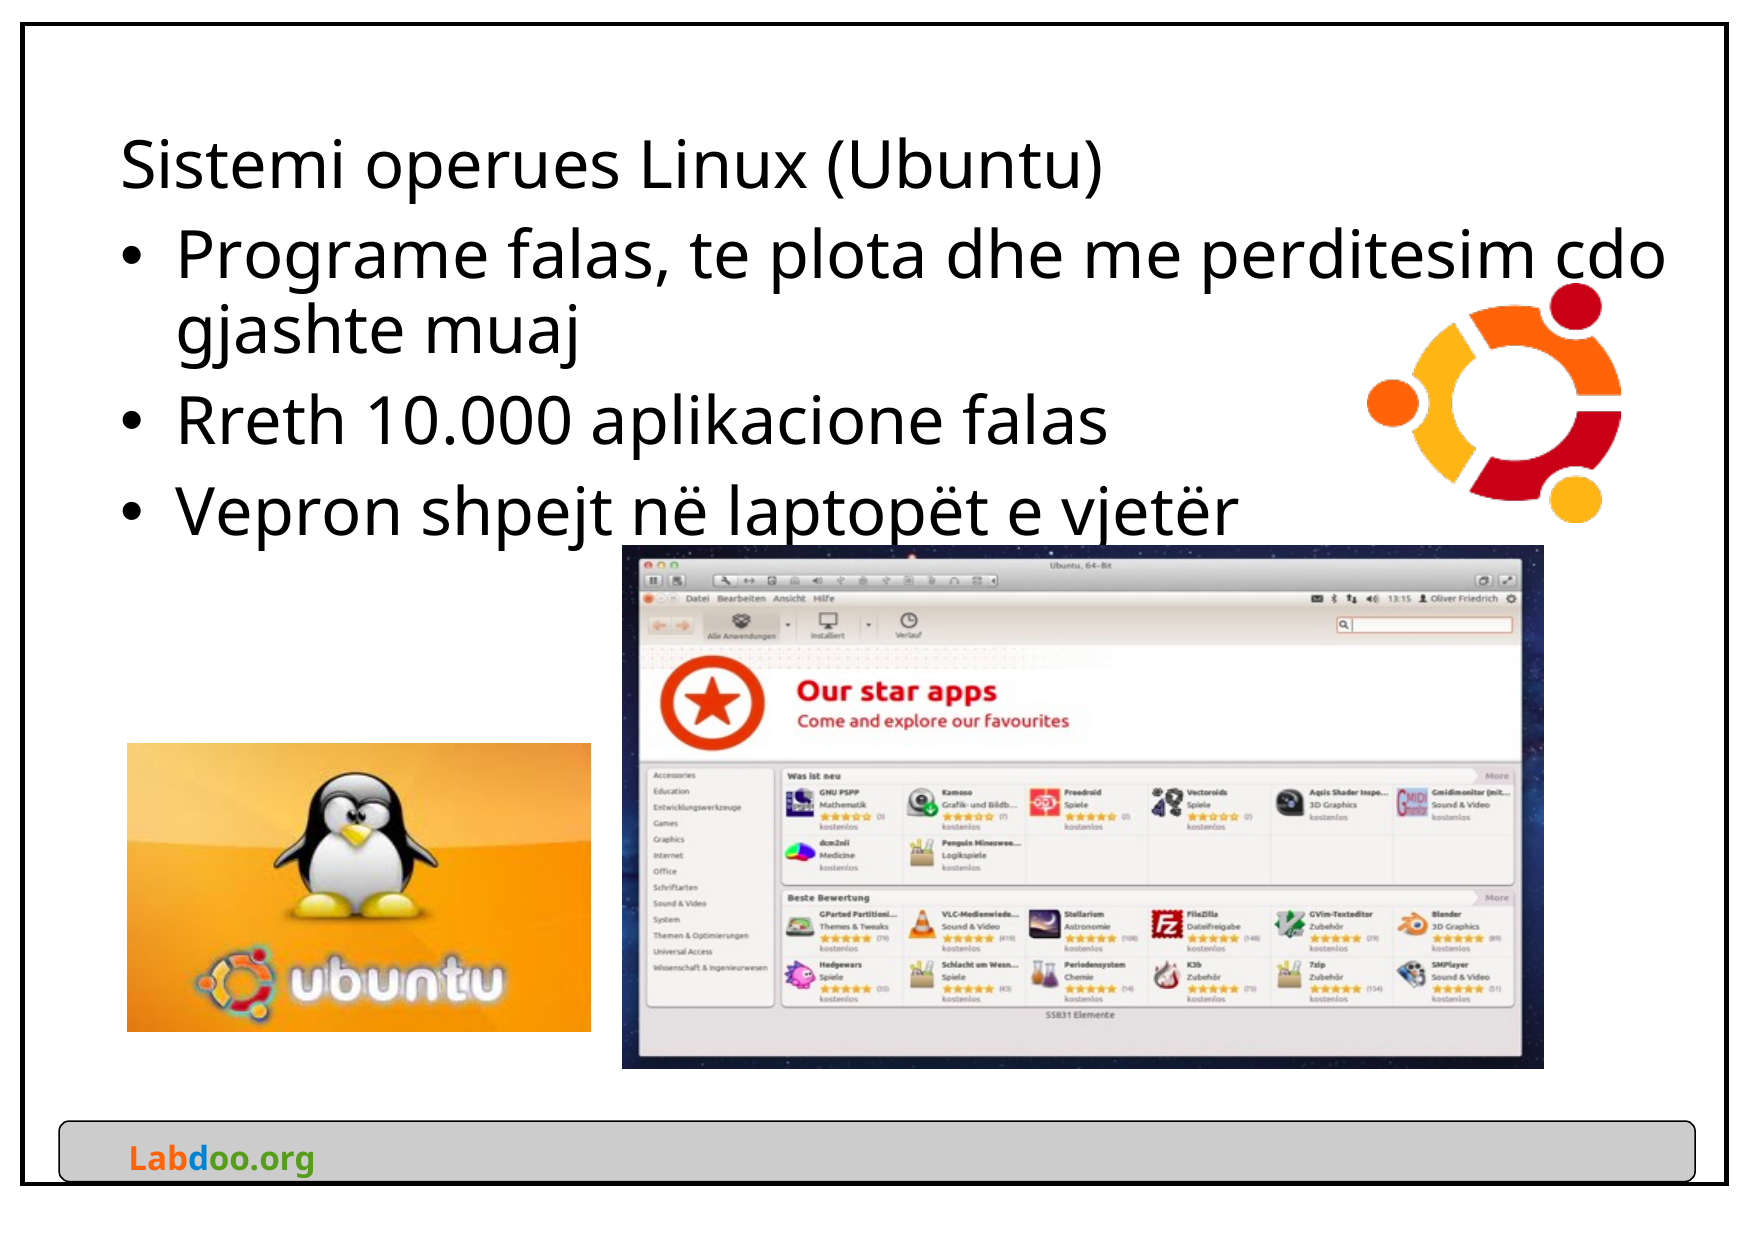

Sistemi operues Linux (Ubuntu)
Programe falas, te plota dhe me perditesim cdo gjashte muaj
Rreth 10.000 aplikacione falas
Vepron shpejt në laptopët e vjetër
Labdoo.org